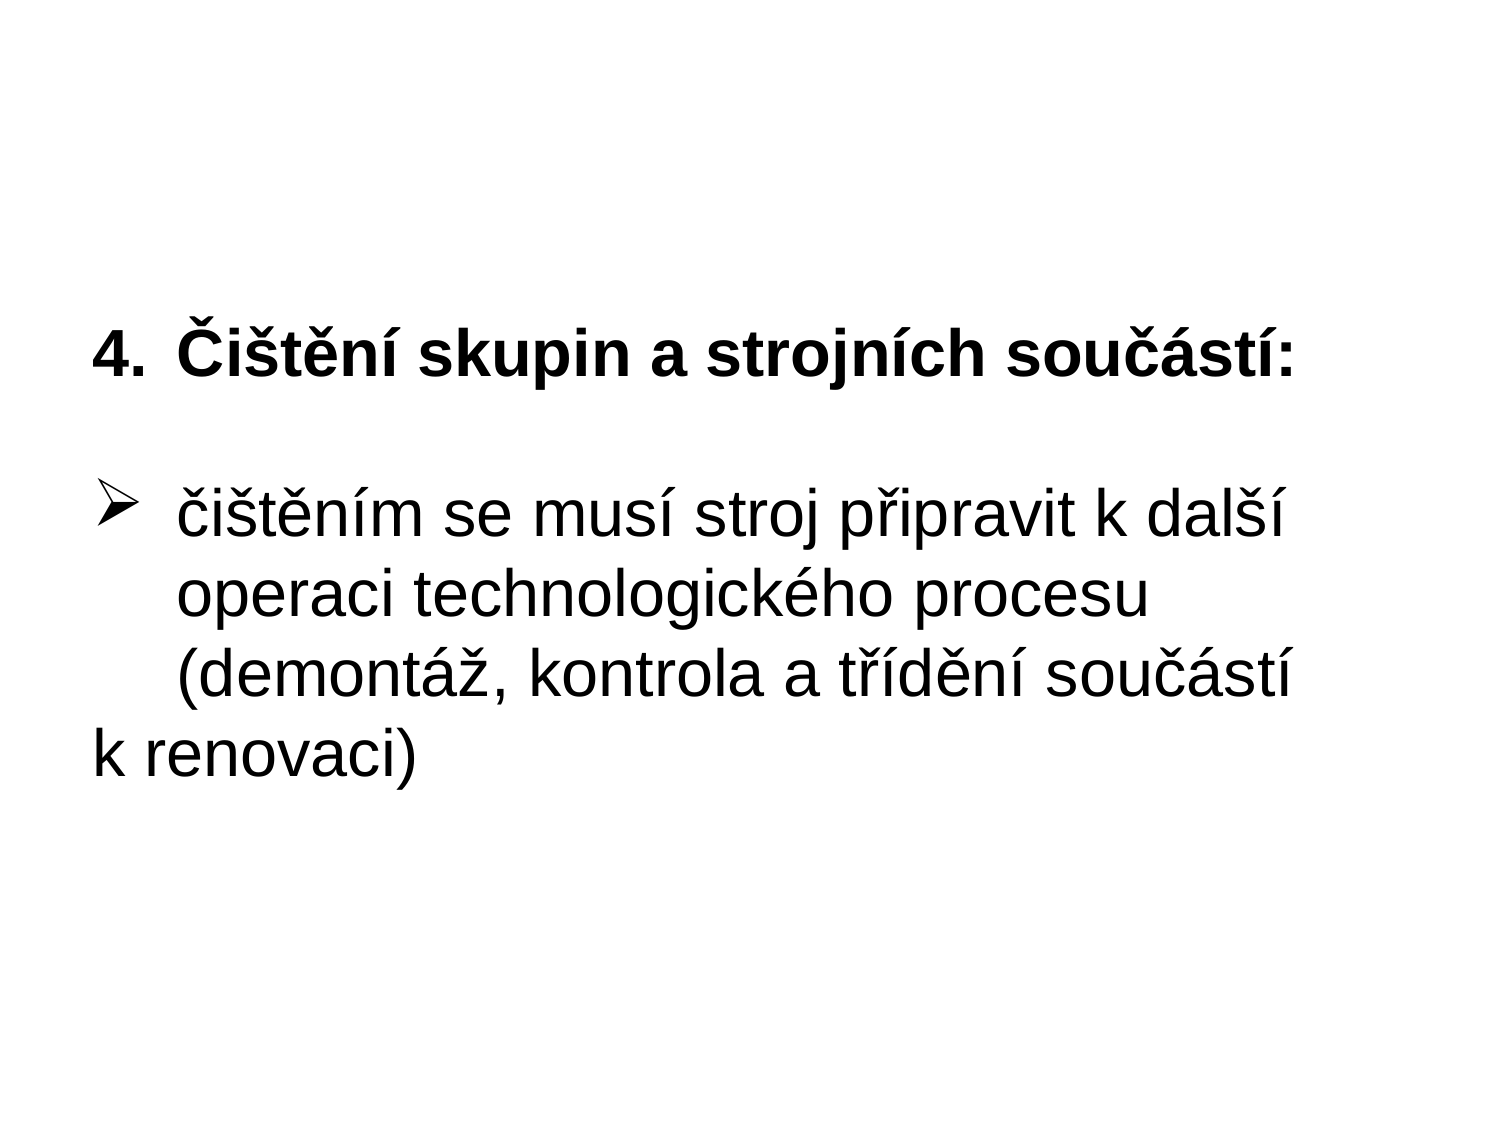

Čištění skupin a strojních součástí:
čištěním se musí stroj připravit k další operaci technologického procesu (demontáž, kontrola a třídění součástí
k renovaci)